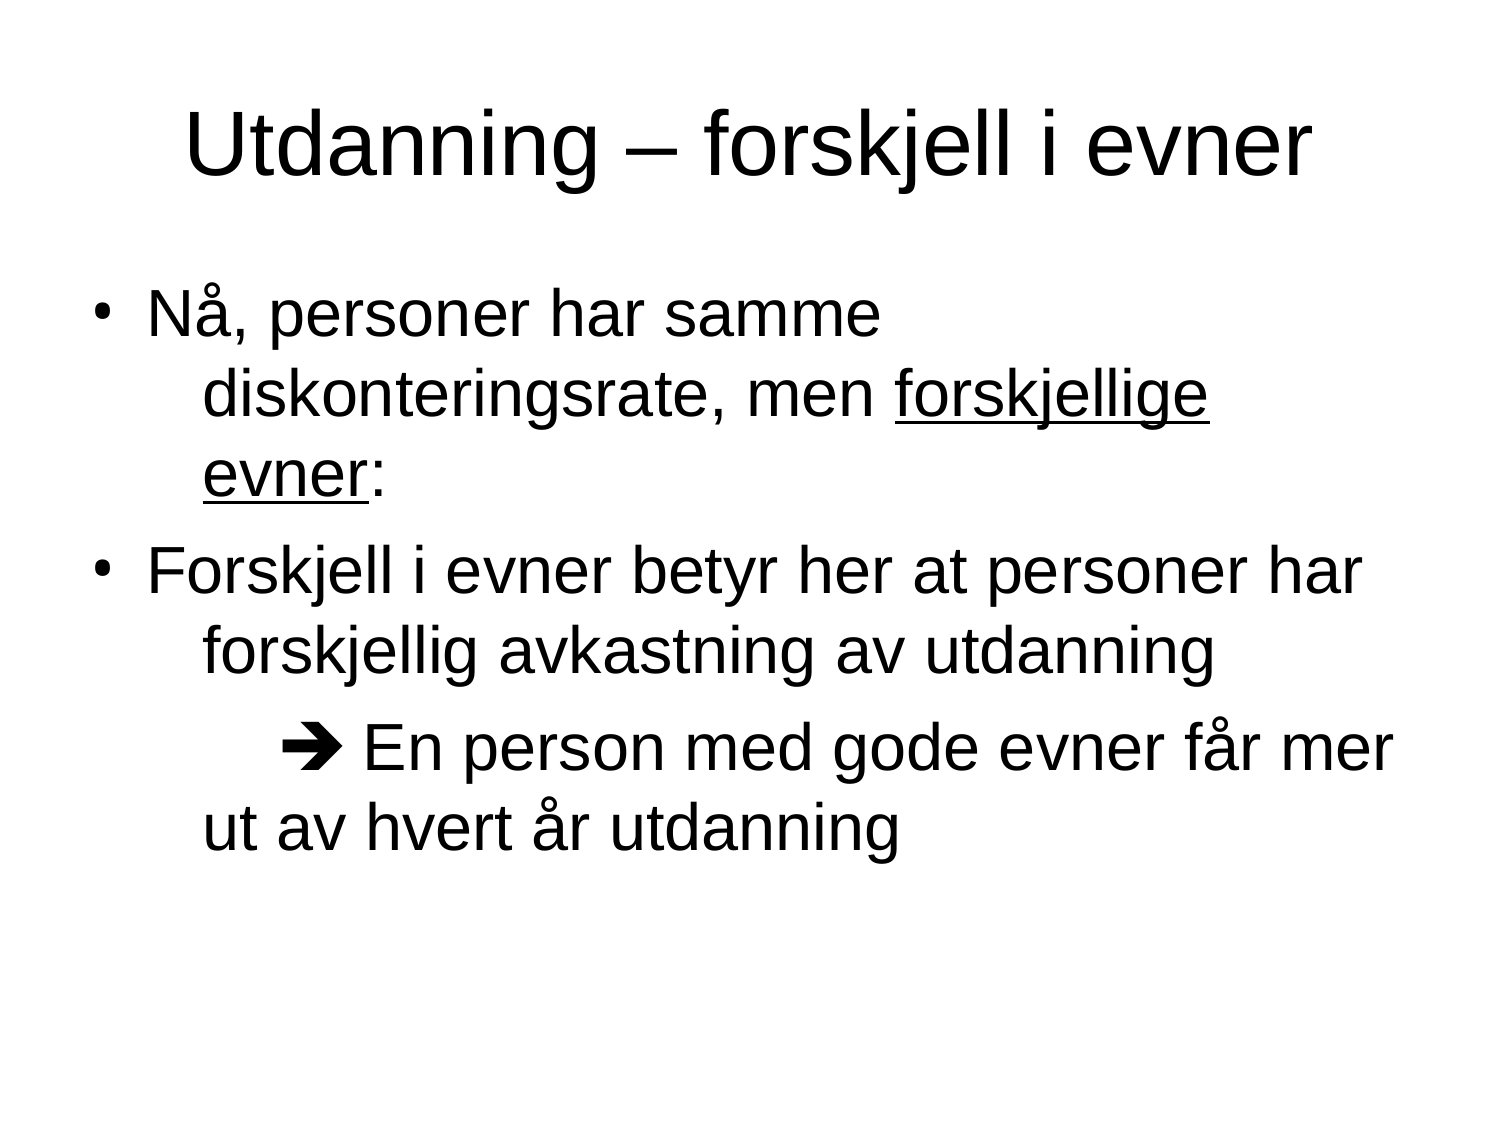

# Utdanning – forskjell i evner
Nå, personer har samme diskonteringsrate, men forskjellige evner:
Forskjell i evner betyr her at personer har forskjellig avkastning av utdanning
	 En person med gode evner får mer ut av hvert år utdanning